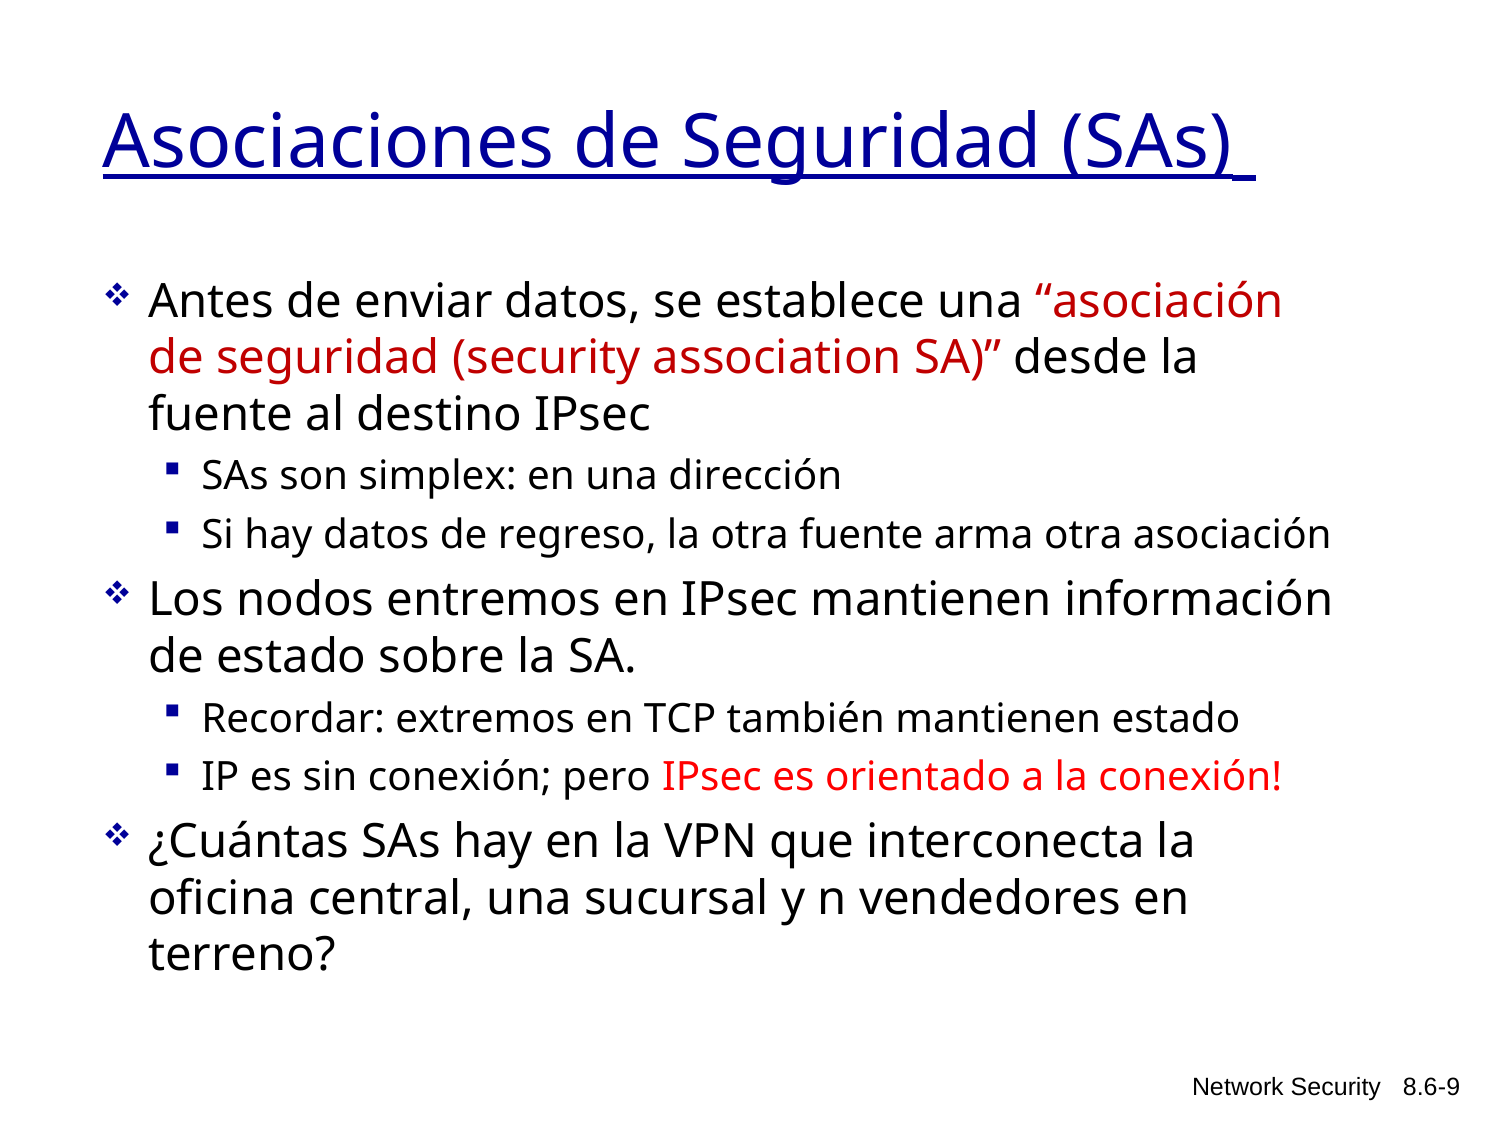

# Asociaciones de Seguridad (SAs)
Antes de enviar datos, se establece una “asociación de seguridad (security association SA)” desde la fuente al destino IPsec
SAs son simplex: en una dirección
Si hay datos de regreso, la otra fuente arma otra asociación
Los nodos entremos en IPsec mantienen información de estado sobre la SA.
Recordar: extremos en TCP también mantienen estado
IP es sin conexión; pero IPsec es orientado a la conexión!
¿Cuántas SAs hay en la VPN que interconecta la oficina central, una sucursal y n vendedores en terreno?
Network Security